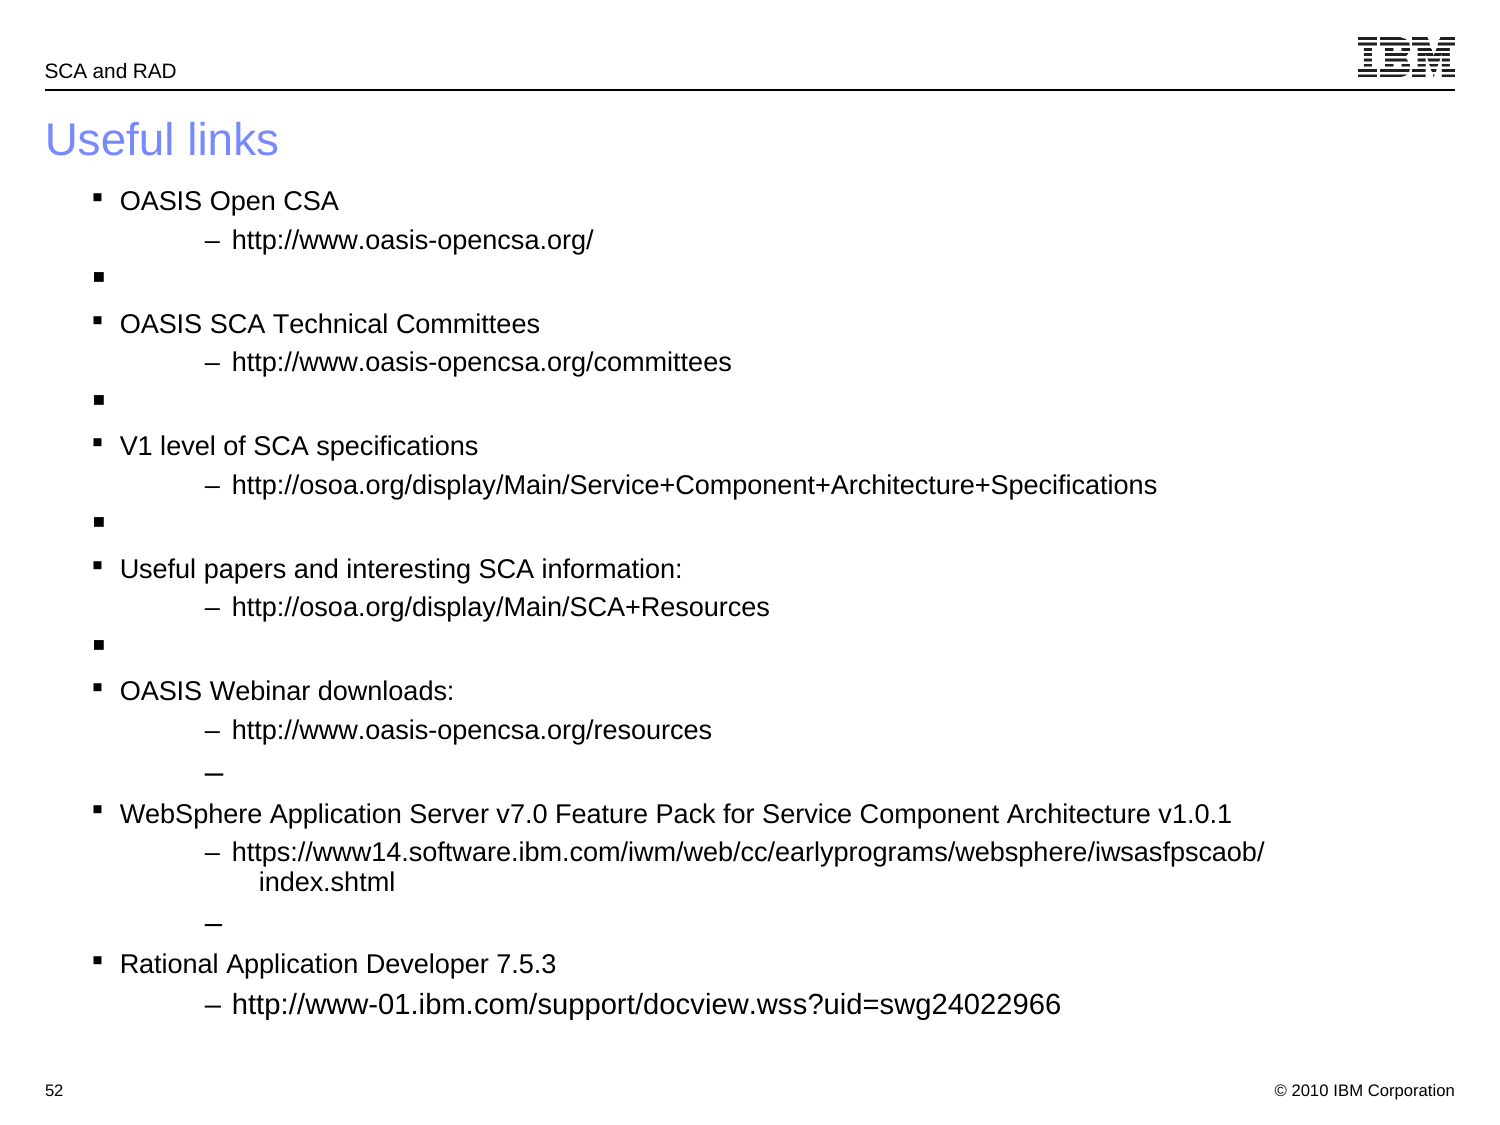

# Useful links
OASIS Open CSA
http://www.oasis-opencsa.org/
OASIS SCA Technical Committees
http://www.oasis-opencsa.org/committees
V1 level of SCA specifications
http://osoa.org/display/Main/Service+Component+Architecture+Specifications
Useful papers and interesting SCA information:
http://osoa.org/display/Main/SCA+Resources
OASIS Webinar downloads:
http://www.oasis-opencsa.org/resources
WebSphere Application Server v7.0 Feature Pack for Service Component Architecture v1.0.1
https://www14.software.ibm.com/iwm/web/cc/earlyprograms/websphere/iwsasfpscaob/index.shtml
Rational Application Developer 7.5.3
http://www-01.ibm.com/support/docview.wss?uid=swg24022966
52